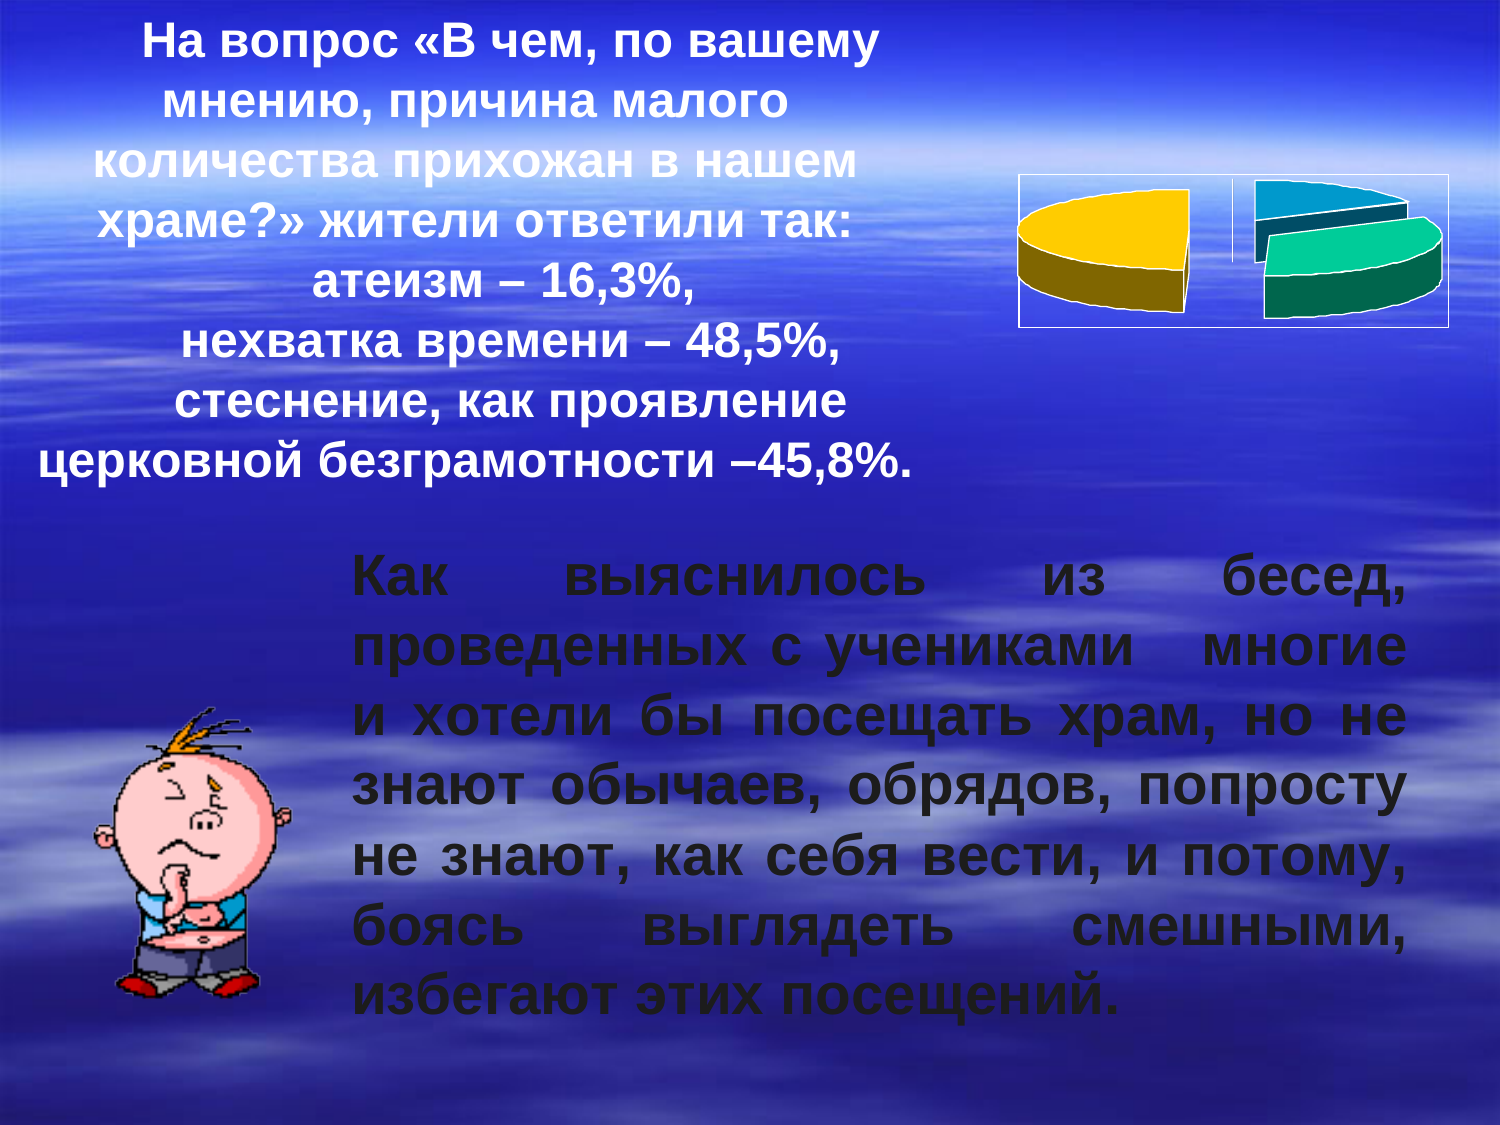

На вопрос «В чем, по вашему мнению, причина малого количества прихожан в нашем храме?» жители ответили так:
атеизм – 16,3%,
нехватка времени – 48,5%,
стеснение, как проявление церковной безграмотности –45,8%.
Как выяснилось из бесед, проведенных с учениками многие и хотели бы посещать храм, но не знают обычаев, обрядов, попросту не знают, как себя вести, и потому, боясь выглядеть смешными, избегают этих посещений.